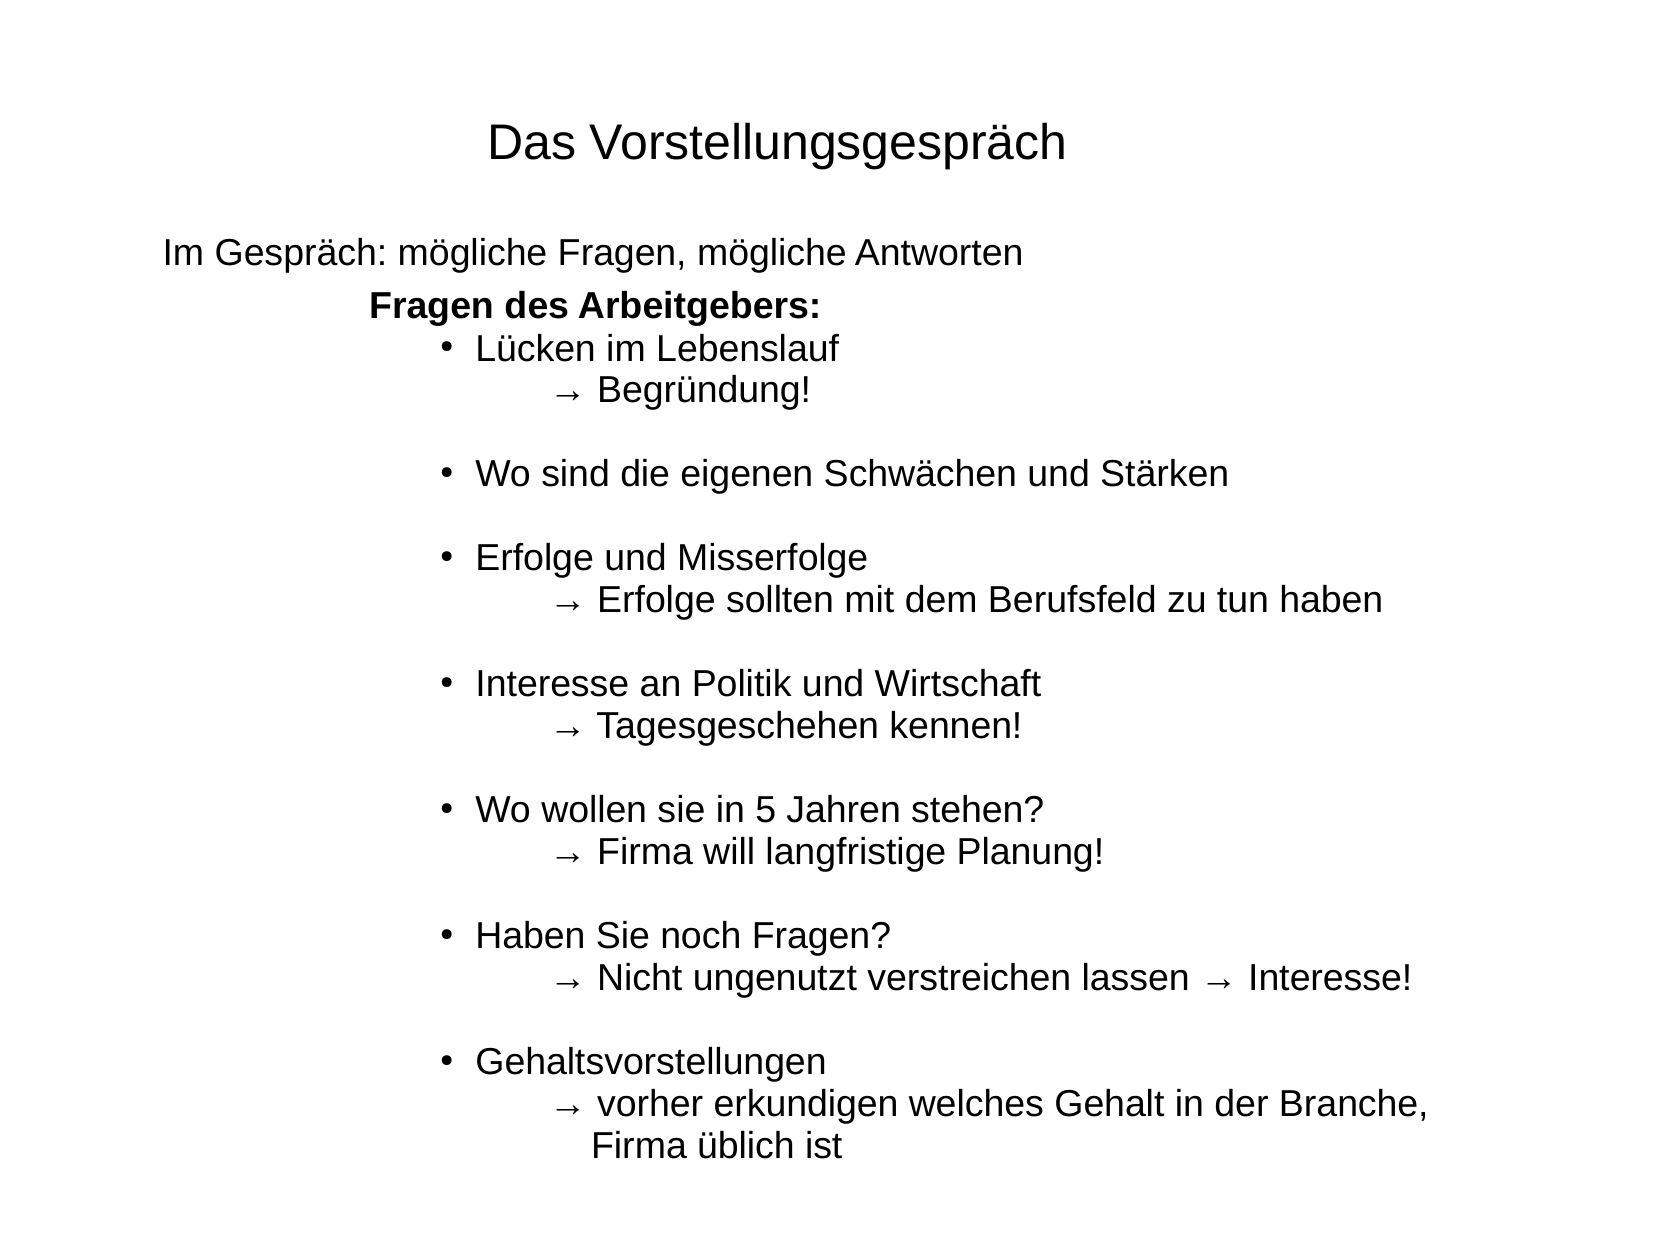

Das Vorstellungsgespräch
Im Gespräch: mögliche Fragen, mögliche Antworten
Fragen des Arbeitgebers:
Lücken im Lebenslauf
 	→ Begründung!
Wo sind die eigenen Schwächen und Stärken
Erfolge und Misserfolge
 	→ Erfolge sollten mit dem Berufsfeld zu tun haben
Interesse an Politik und Wirtschaft
 	→ Tagesgeschehen kennen!
Wo wollen sie in 5 Jahren stehen?
 	→ Firma will langfristige Planung!
Haben Sie noch Fragen?
 	→ Nicht ungenutzt verstreichen lassen → Interesse!
Gehaltsvorstellungen
 	→ vorher erkundigen welches Gehalt in der Branche,
 	 Firma üblich ist